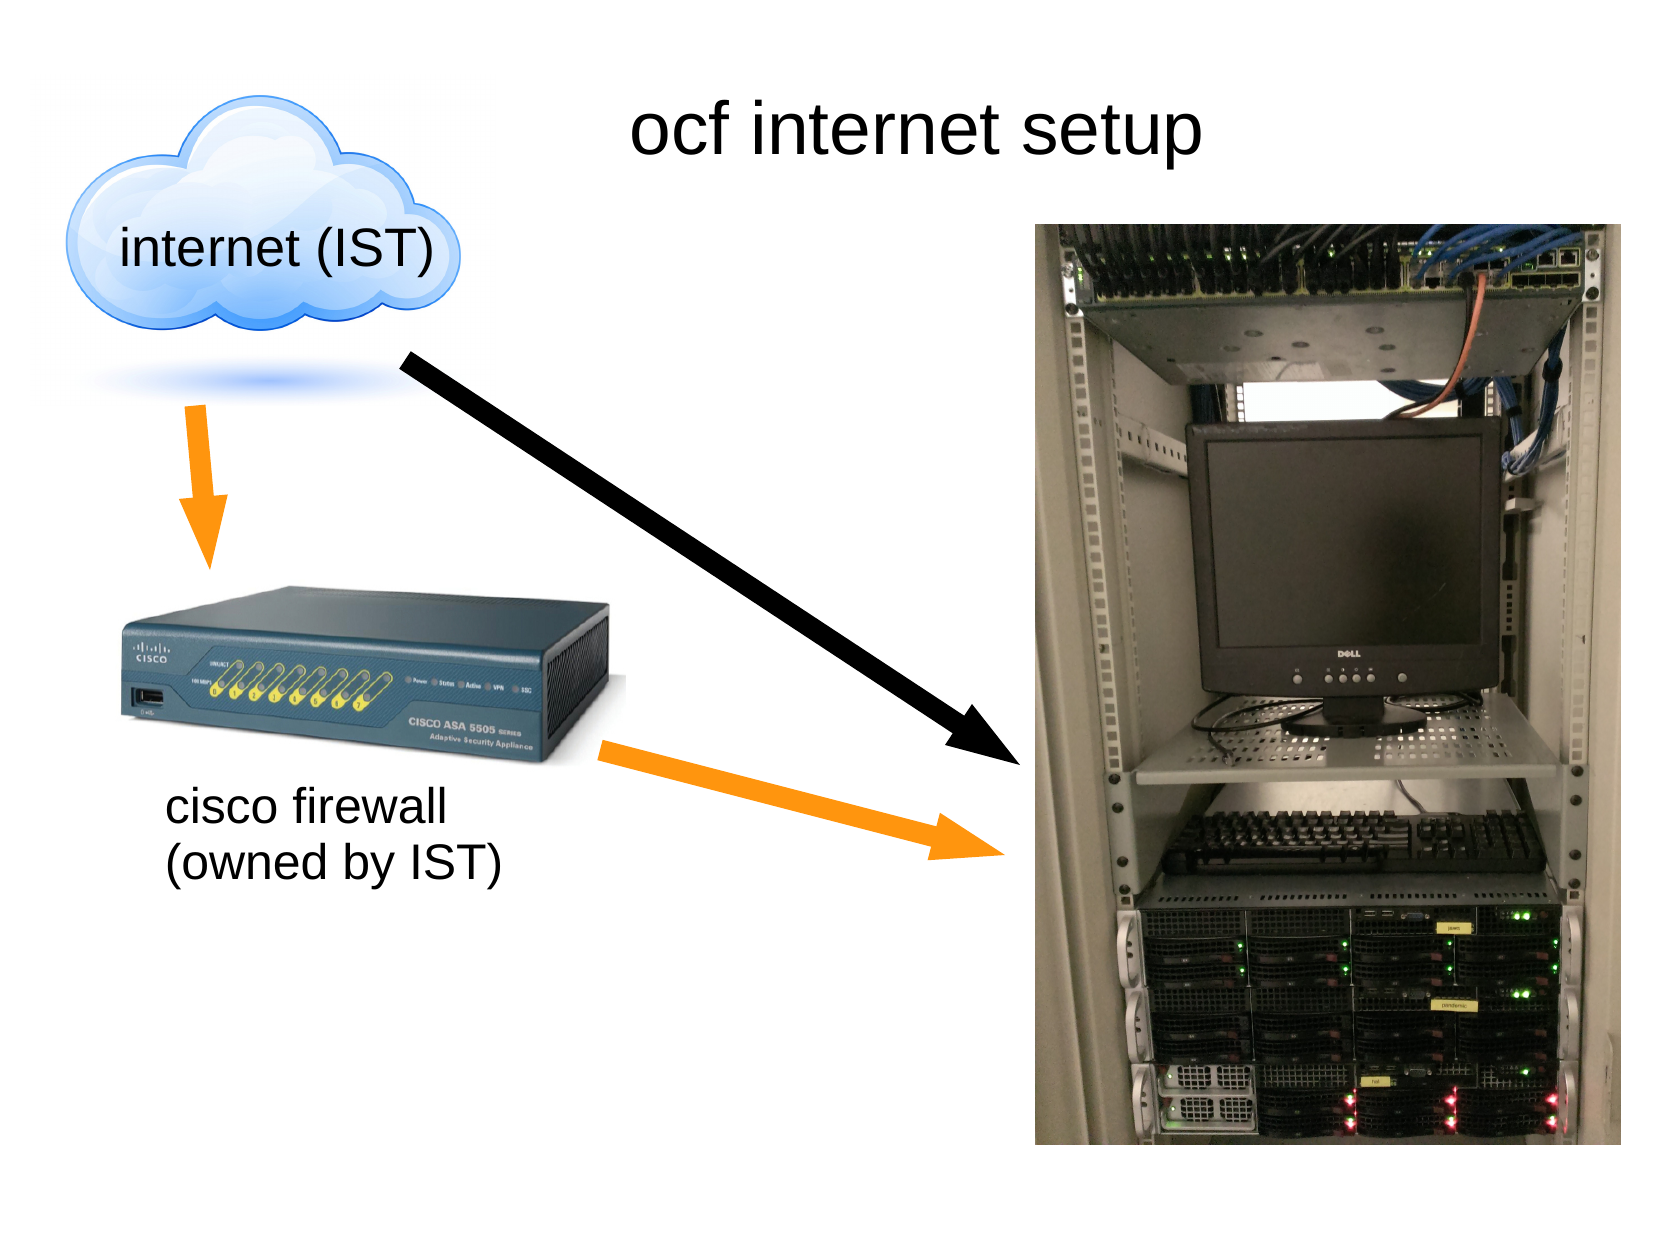

ocf internet setup
internet (IST)
cisco firewall
(owned by IST)